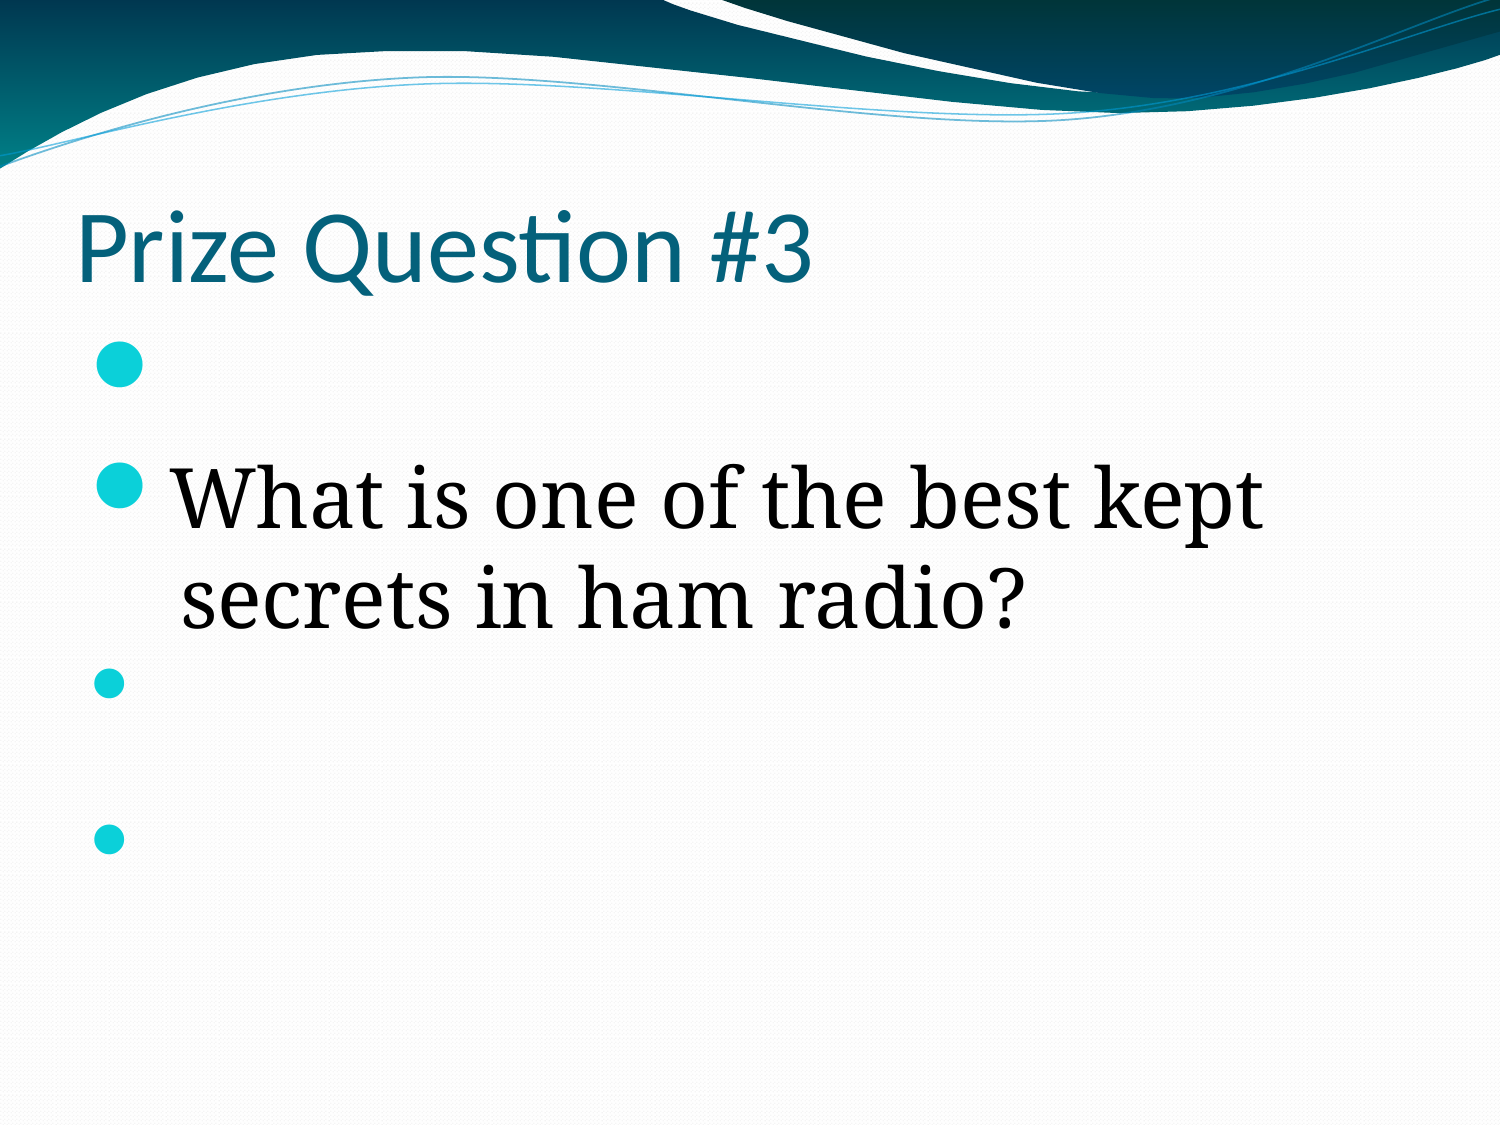

# Prize Question #3
What is one of the best kept secrets in ham radio?